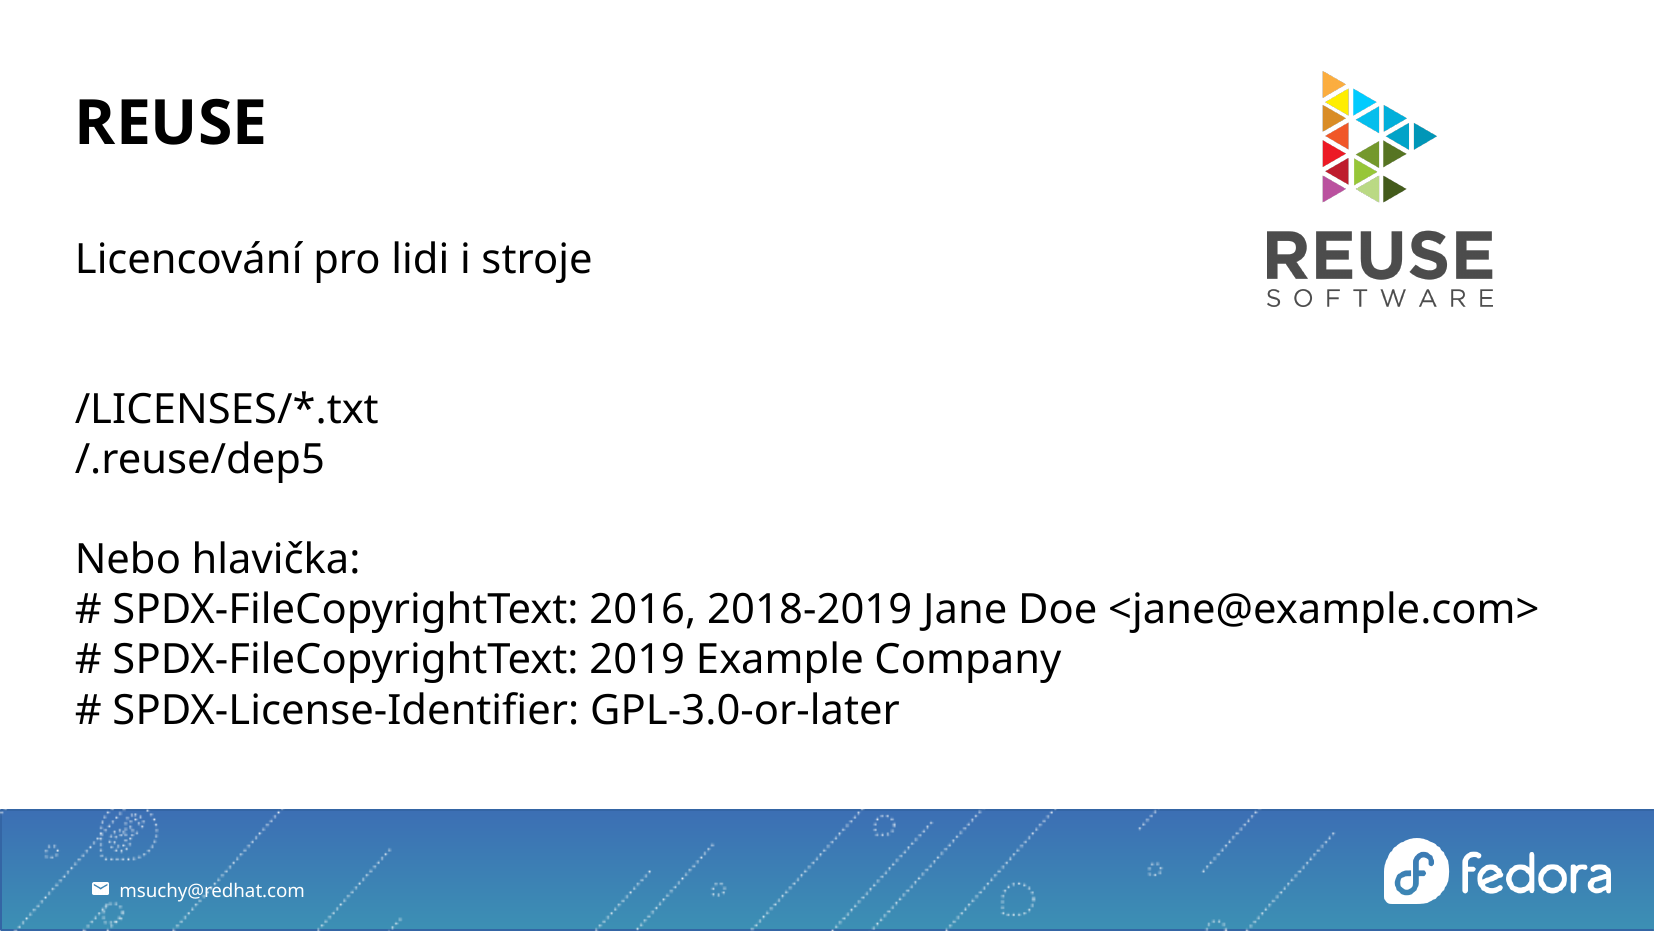

REUSE
Licencování pro lidi i stroje
/LICENSES/*.txt
/.reuse/dep5
Nebo hlavička:
# SPDX-FileCopyrightText: 2016, 2018-2019 Jane Doe <jane@example.com>
# SPDX-FileCopyrightText: 2019 Example Company
# SPDX-License-Identifier: GPL-3.0-or-later